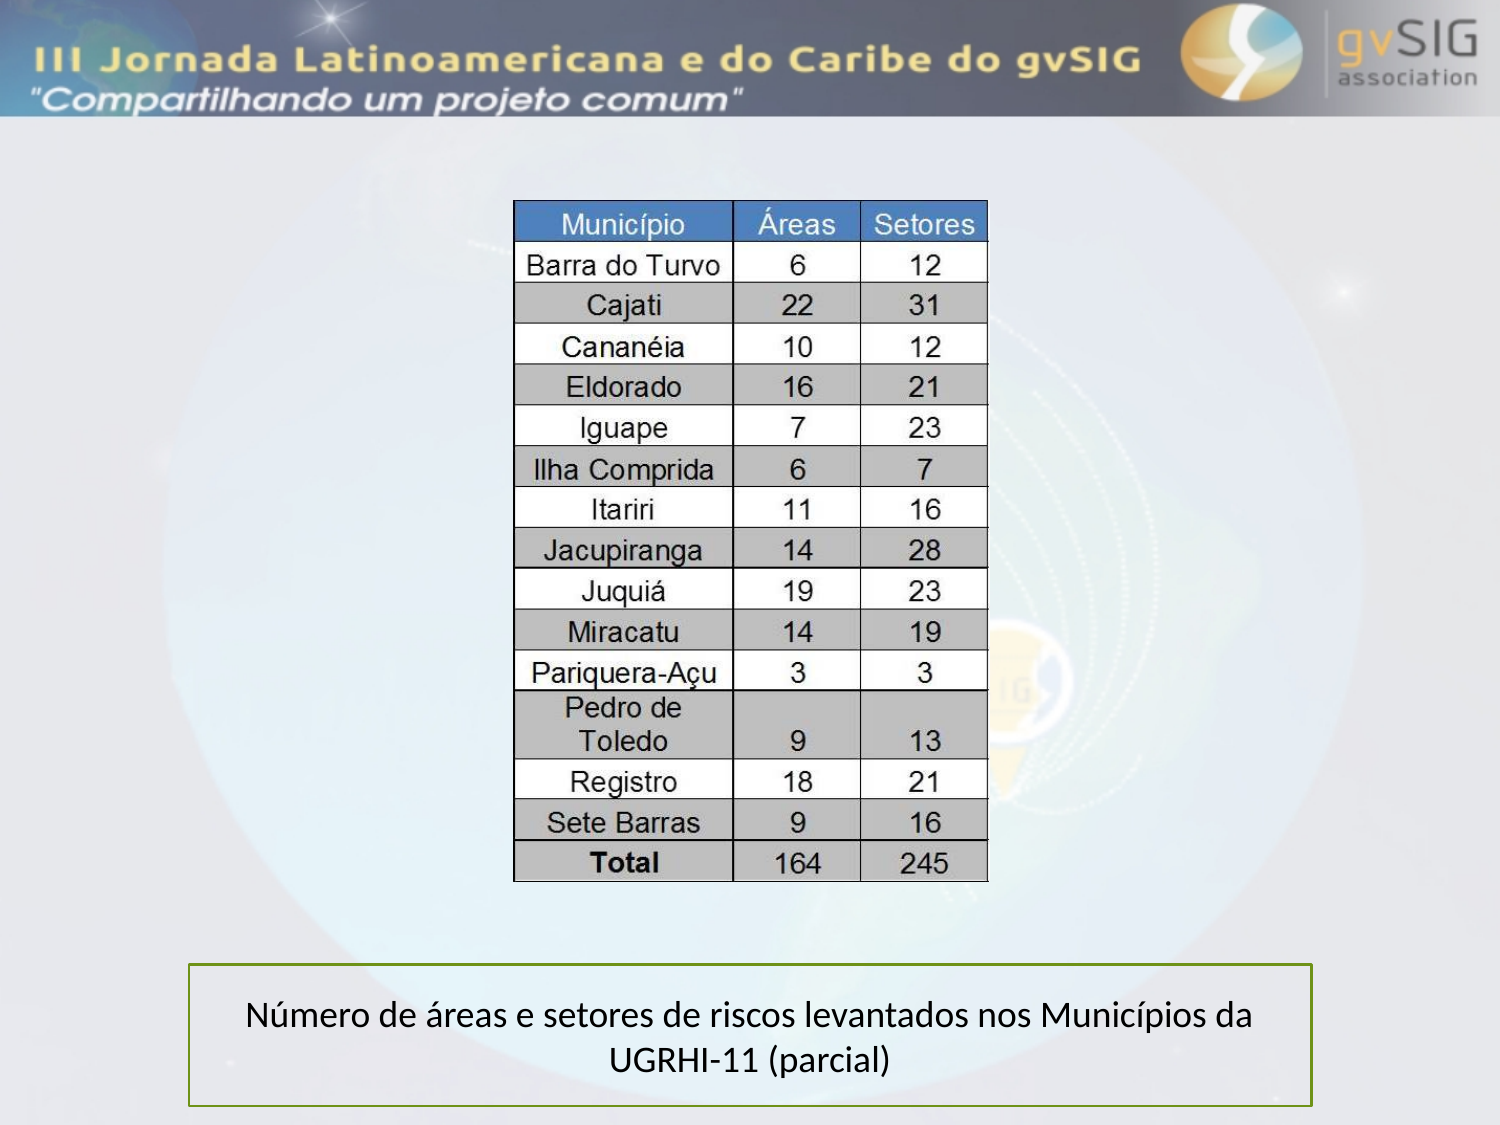

Número de áreas e setores de riscos levantados nos Municípios da UGRHI-11 (parcial)